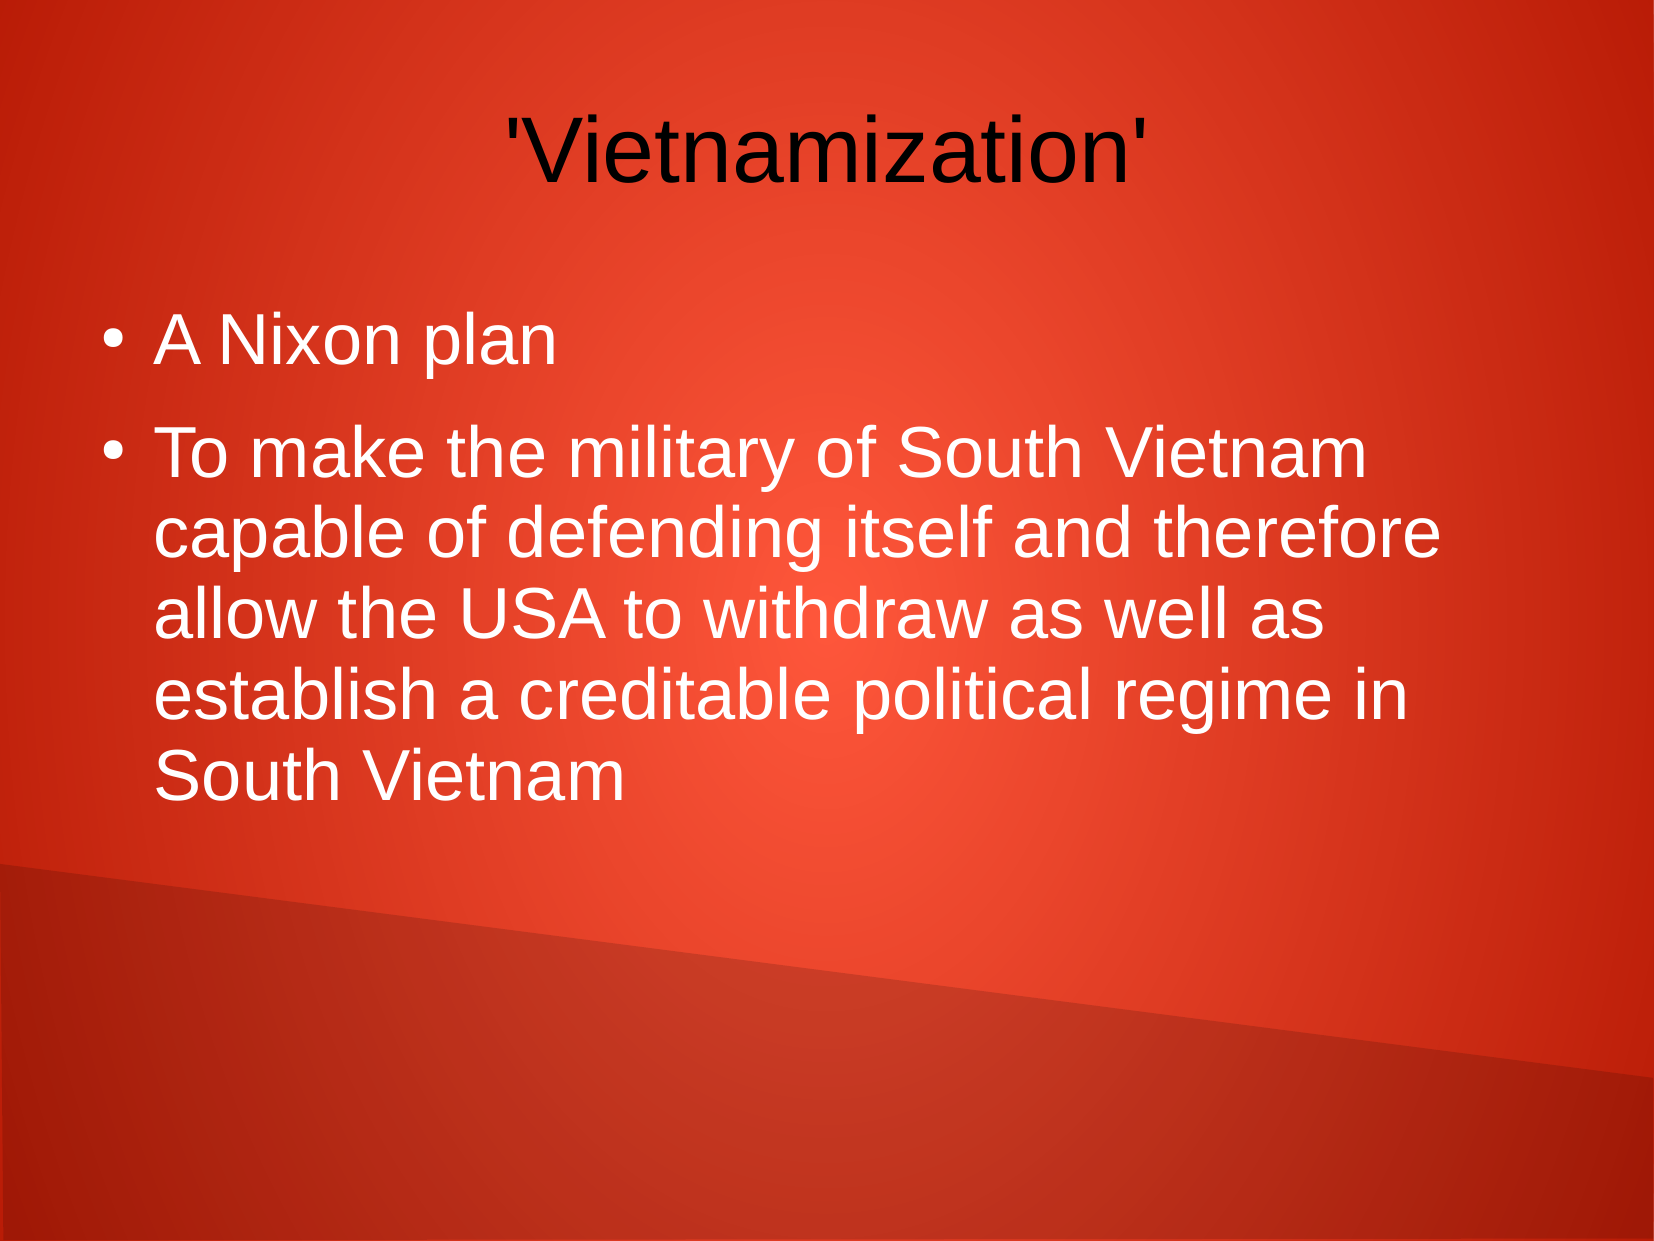

# 'Vietnamization'
A Nixon plan
To make the military of South Vietnam capable of defending itself and therefore allow the USA to withdraw as well as establish a creditable political regime in South Vietnam